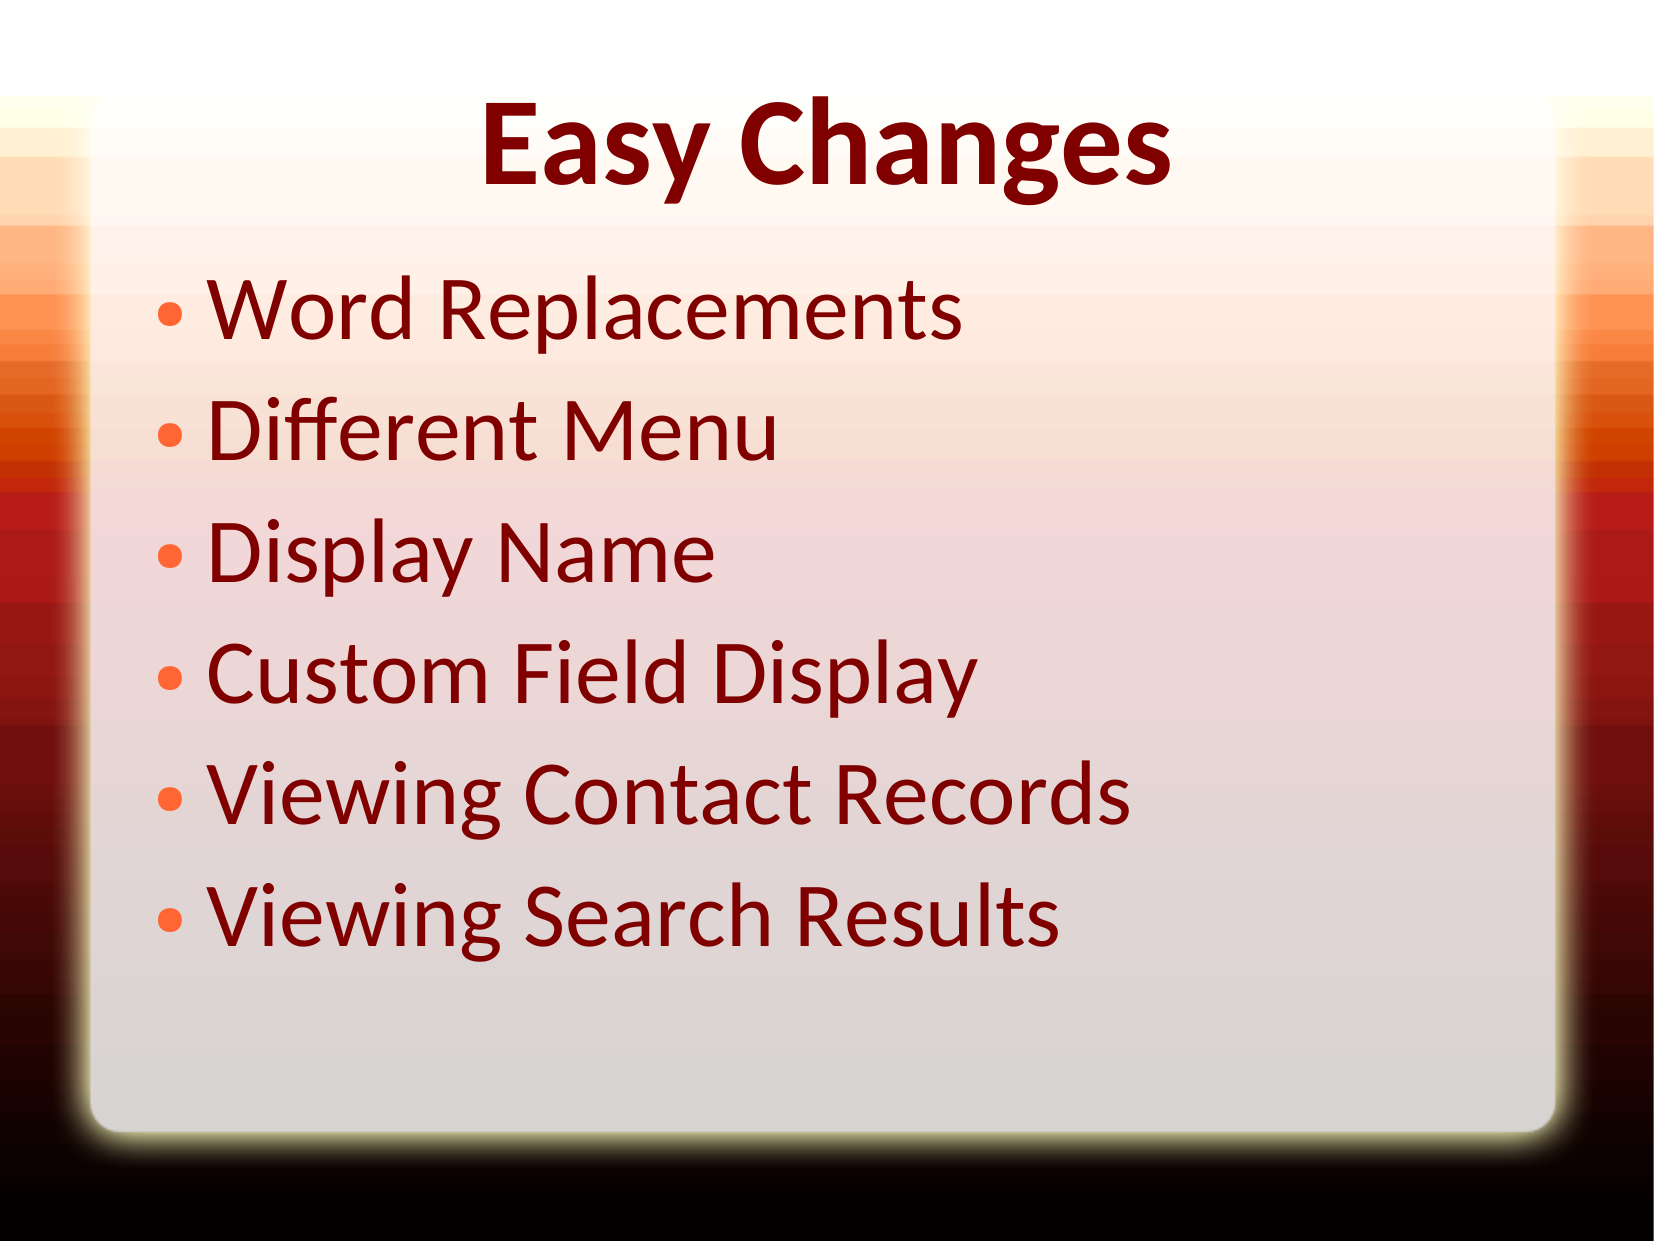

# Easy Changes
Word Replacements
Different Menu
Display Name
Custom Field Display
Viewing Contact Records
Viewing Search Results